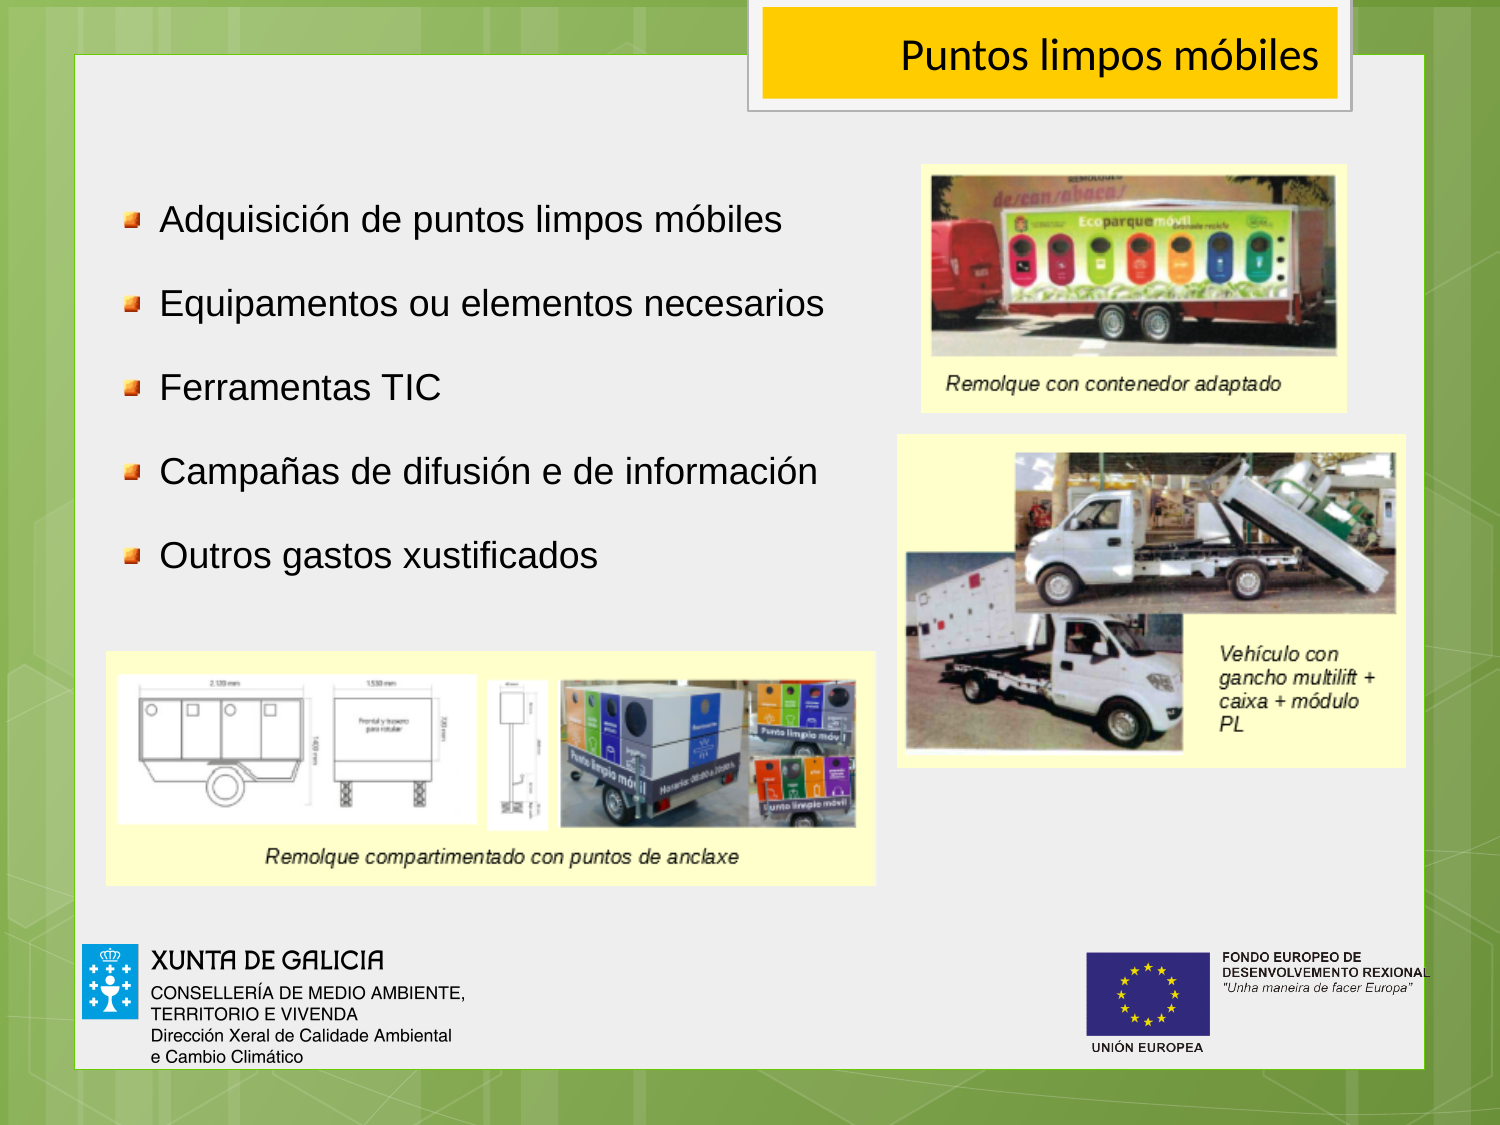

Puntos limpos móbiles
Adquisición de puntos limpos móbiles
Equipamentos ou elementos necesarios
Ferramentas TIC
Campañas de difusión e de información
Outros gastos xustificados